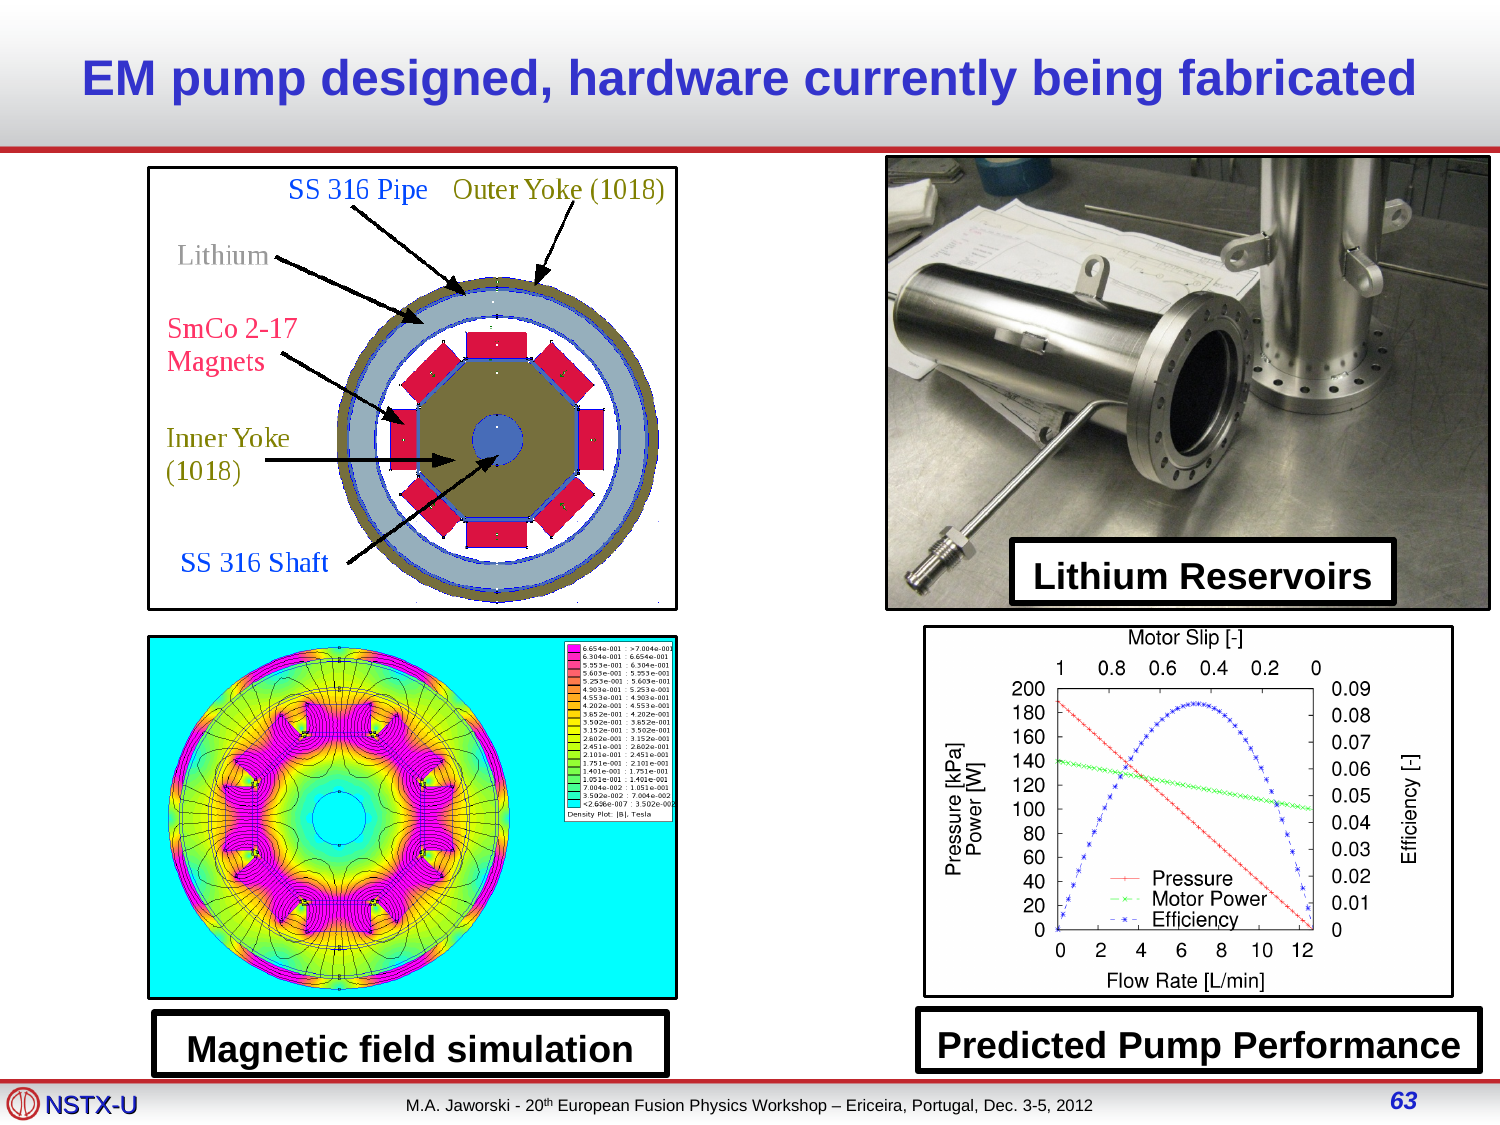

# EM pump designed, hardware currently being fabricated
Lithium Reservoirs
Predicted Pump Performance
Magnetic field simulation